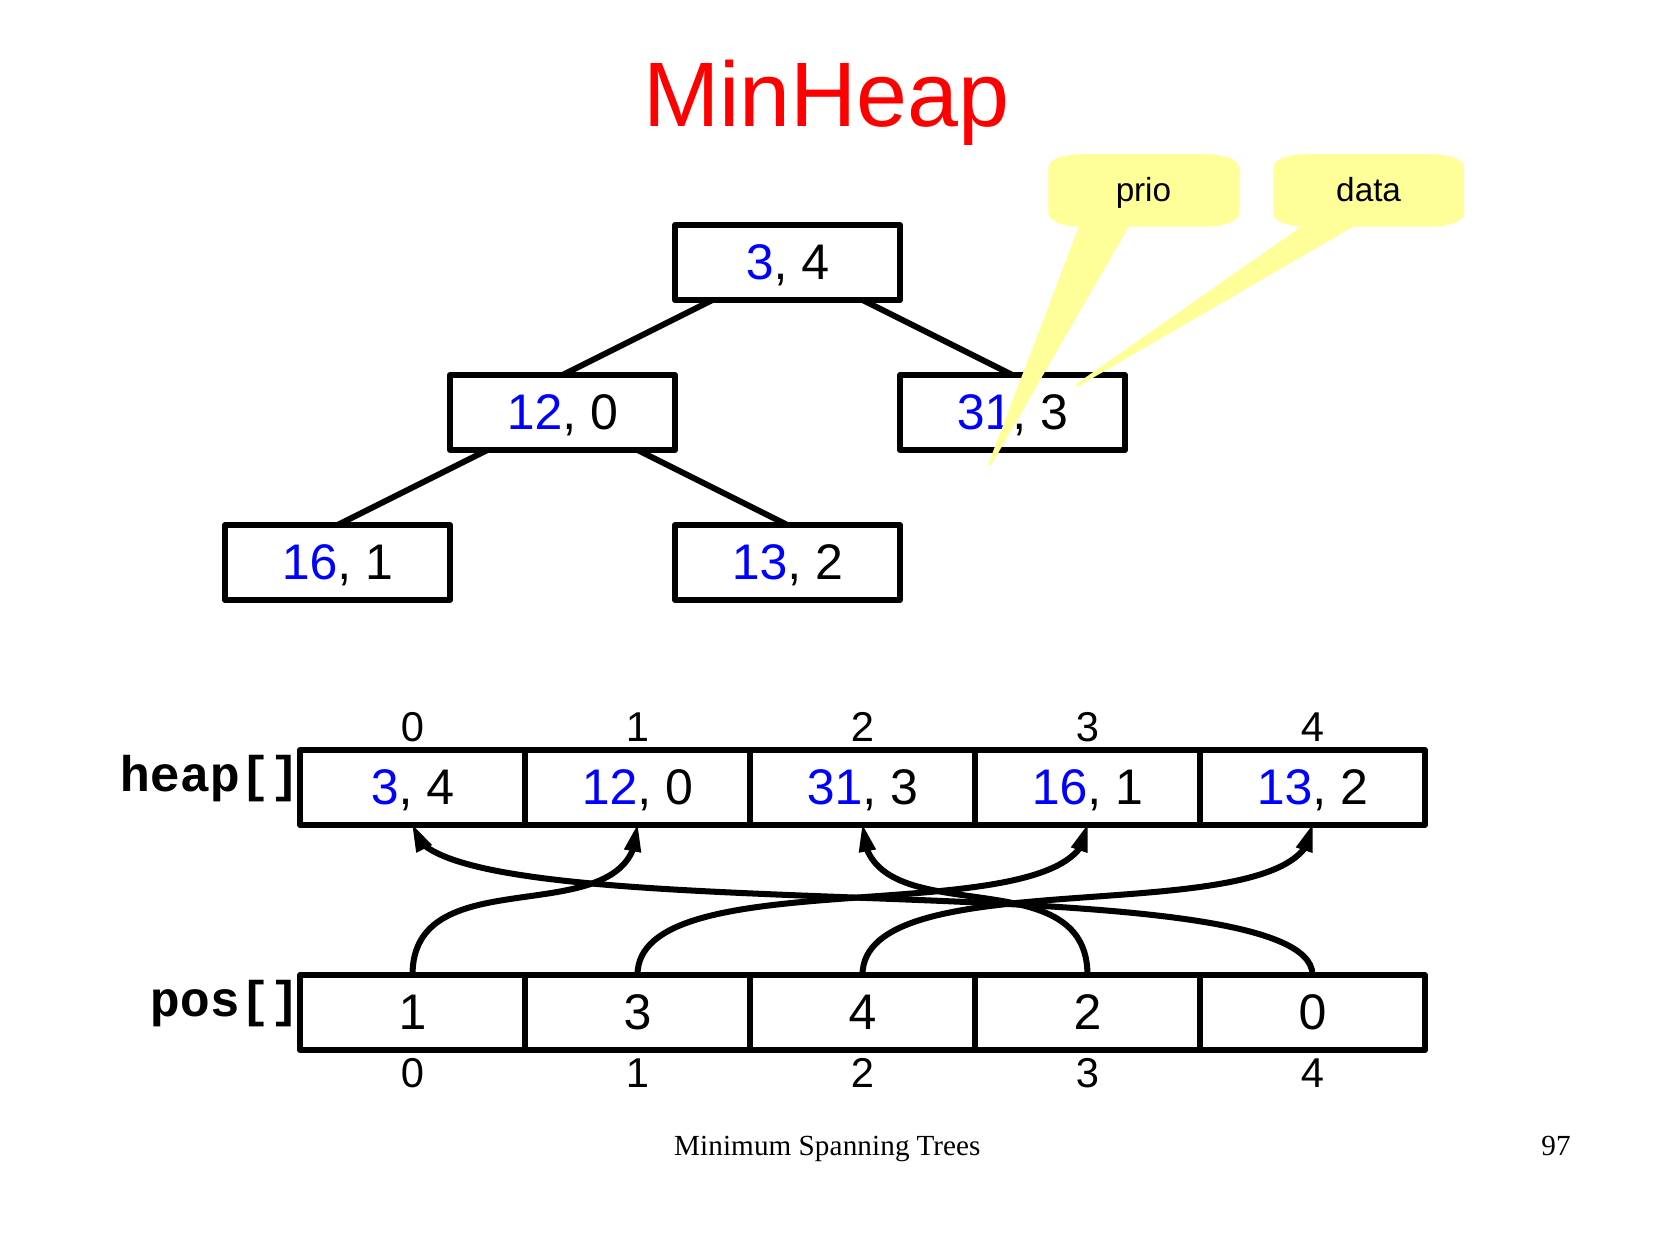

# MinHeap
prio
data
3, 4
12, 0
31, 3
16, 1
13, 2
0
1
2
3
4
heap[]
3, 4
12, 0
31, 3
16, 1
13, 2
pos[]
1
3
4
2
0
0
1
2
3
4
Minimum Spanning Trees
97